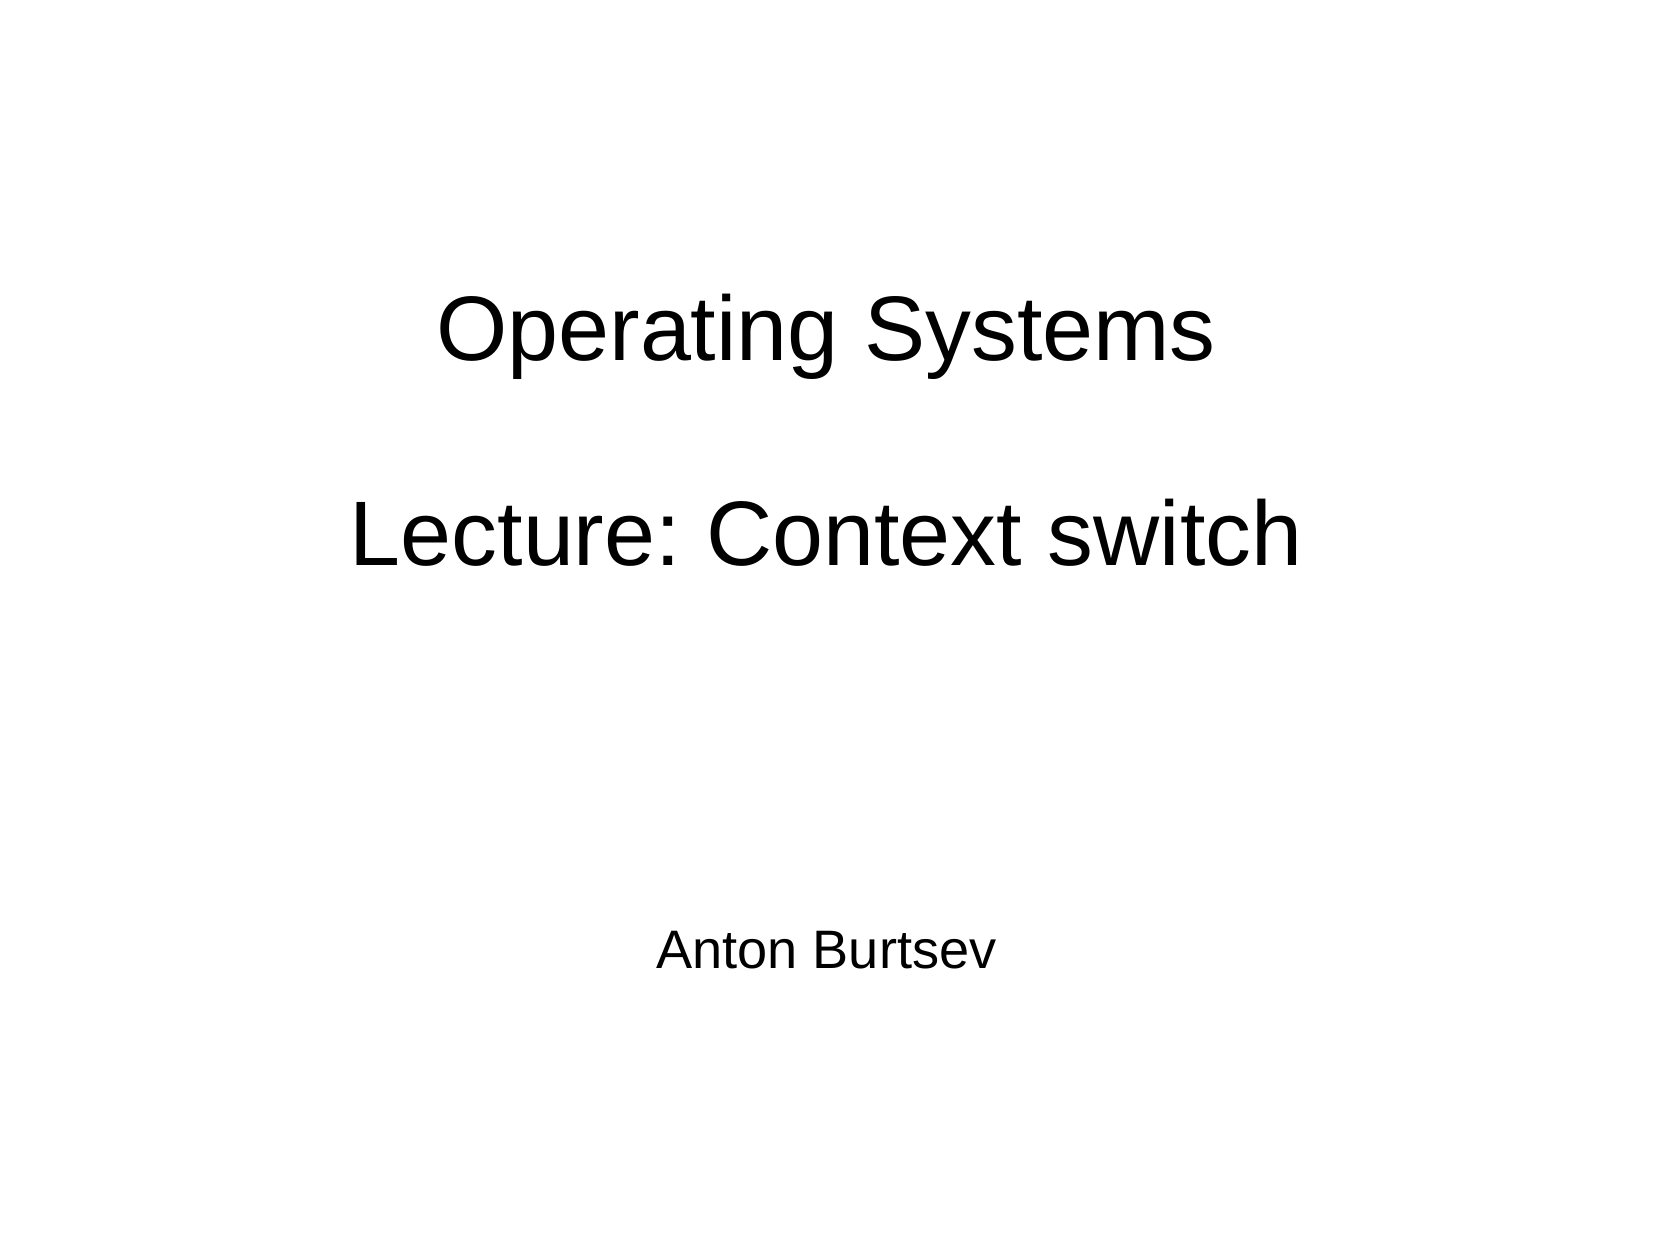

# Operating Systems Lecture: Context switch
Anton Burtsev